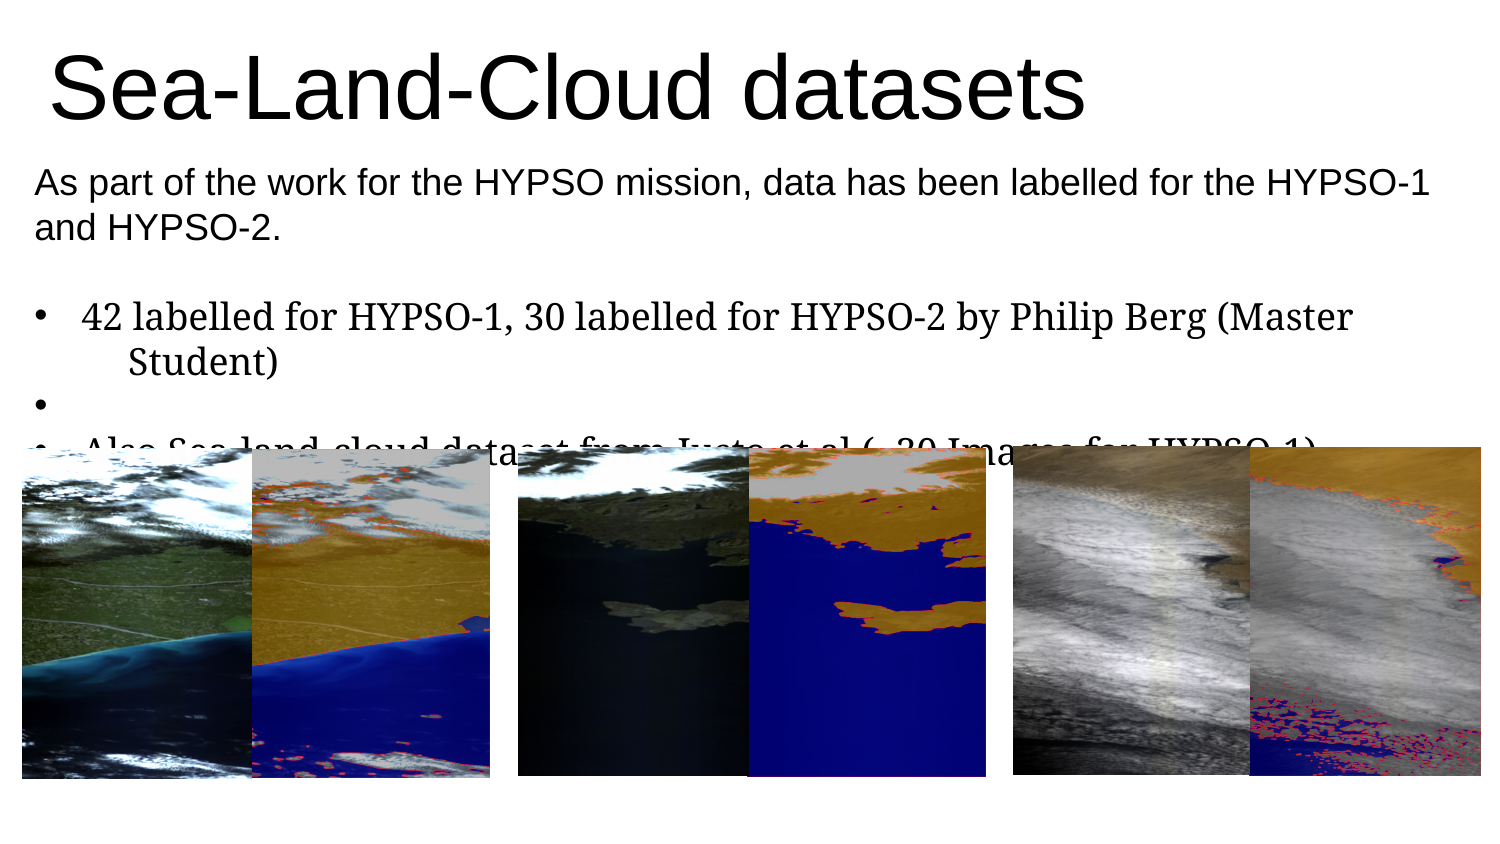

# Sea-Land-Cloud datasets
As part of the work for the HYPSO mission, data has been labelled for the HYPSO-1 and HYPSO-2.
42 labelled for HYPSO-1, 30 labelled for HYPSO-2 by Philip Berg (Master Student)
Also Sea-land-cloud dataset from Justo et al (~30 Images for HYPSO-1)